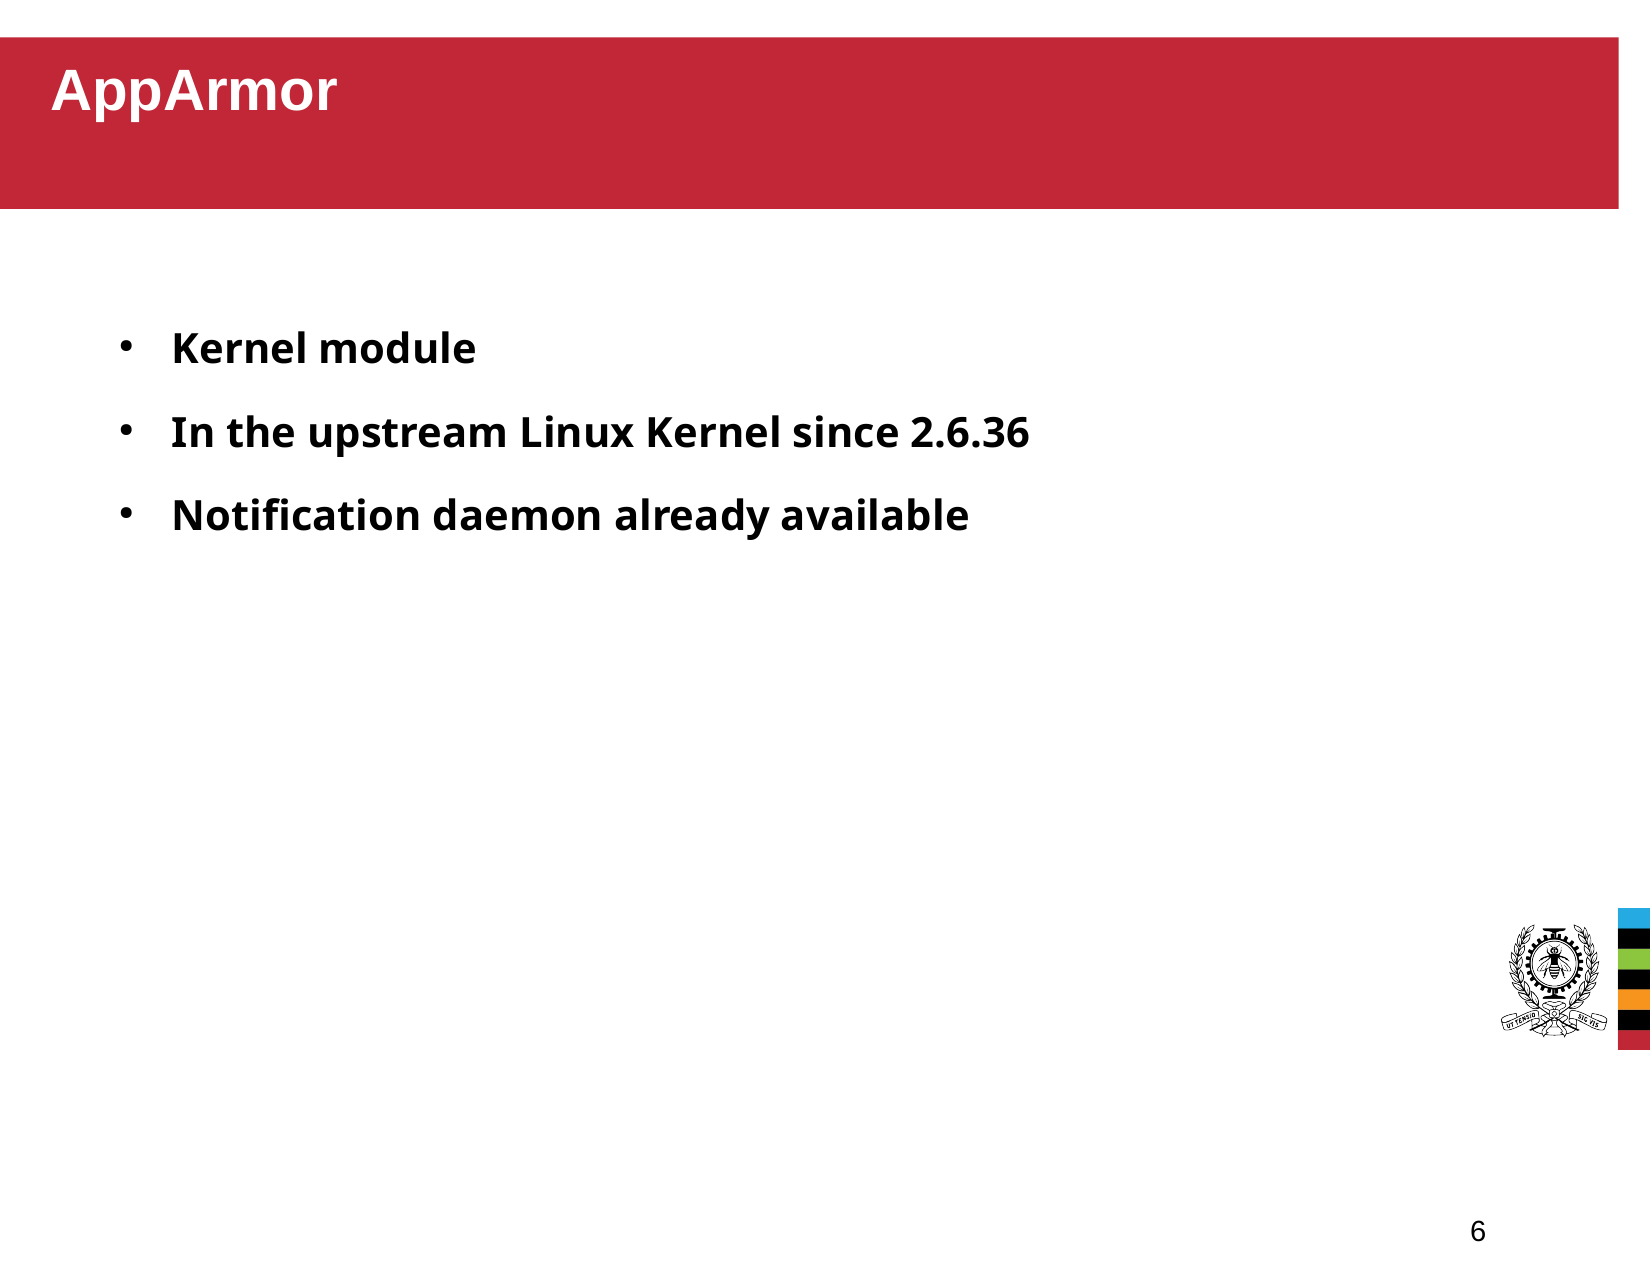

AppArmor
# Kernel module
In the upstream Linux Kernel since 2.6.36
Notification daemon already available